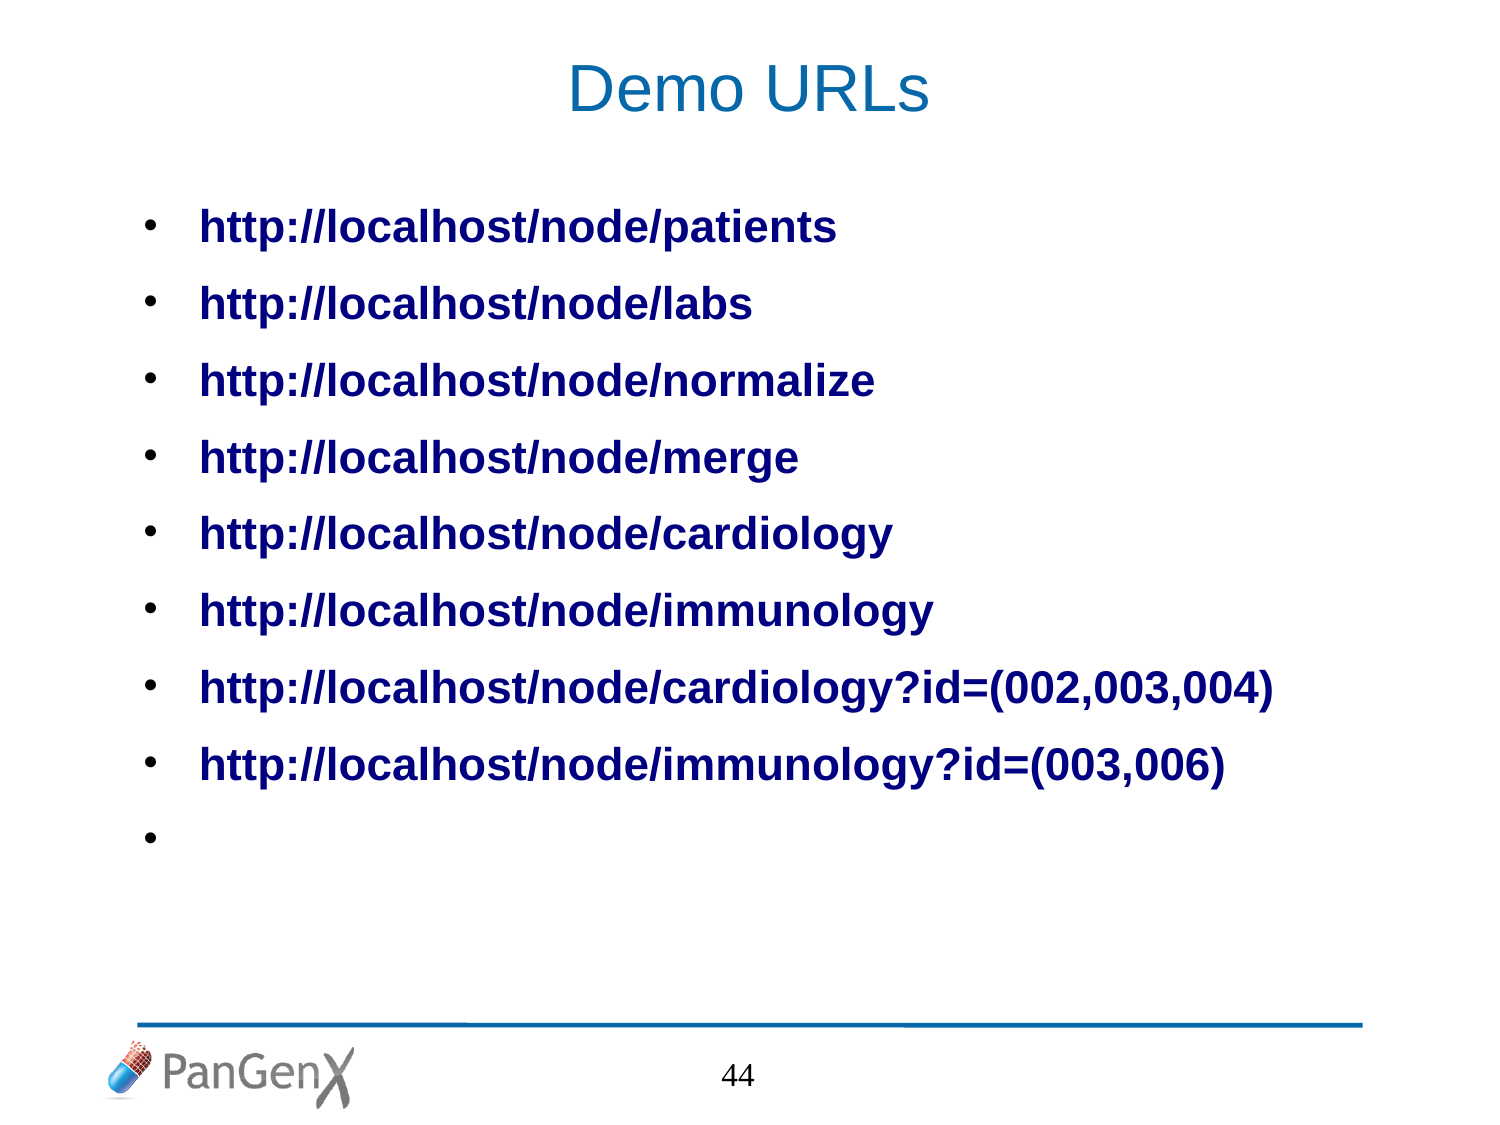

# Demo URLs
http://localhost/node/patients
http://localhost/node/labs
http://localhost/node/normalize
http://localhost/node/merge
http://localhost/node/cardiology
http://localhost/node/immunology
http://localhost/node/cardiology?id=(002,003,004)
http://localhost/node/immunology?id=(003,006)
44